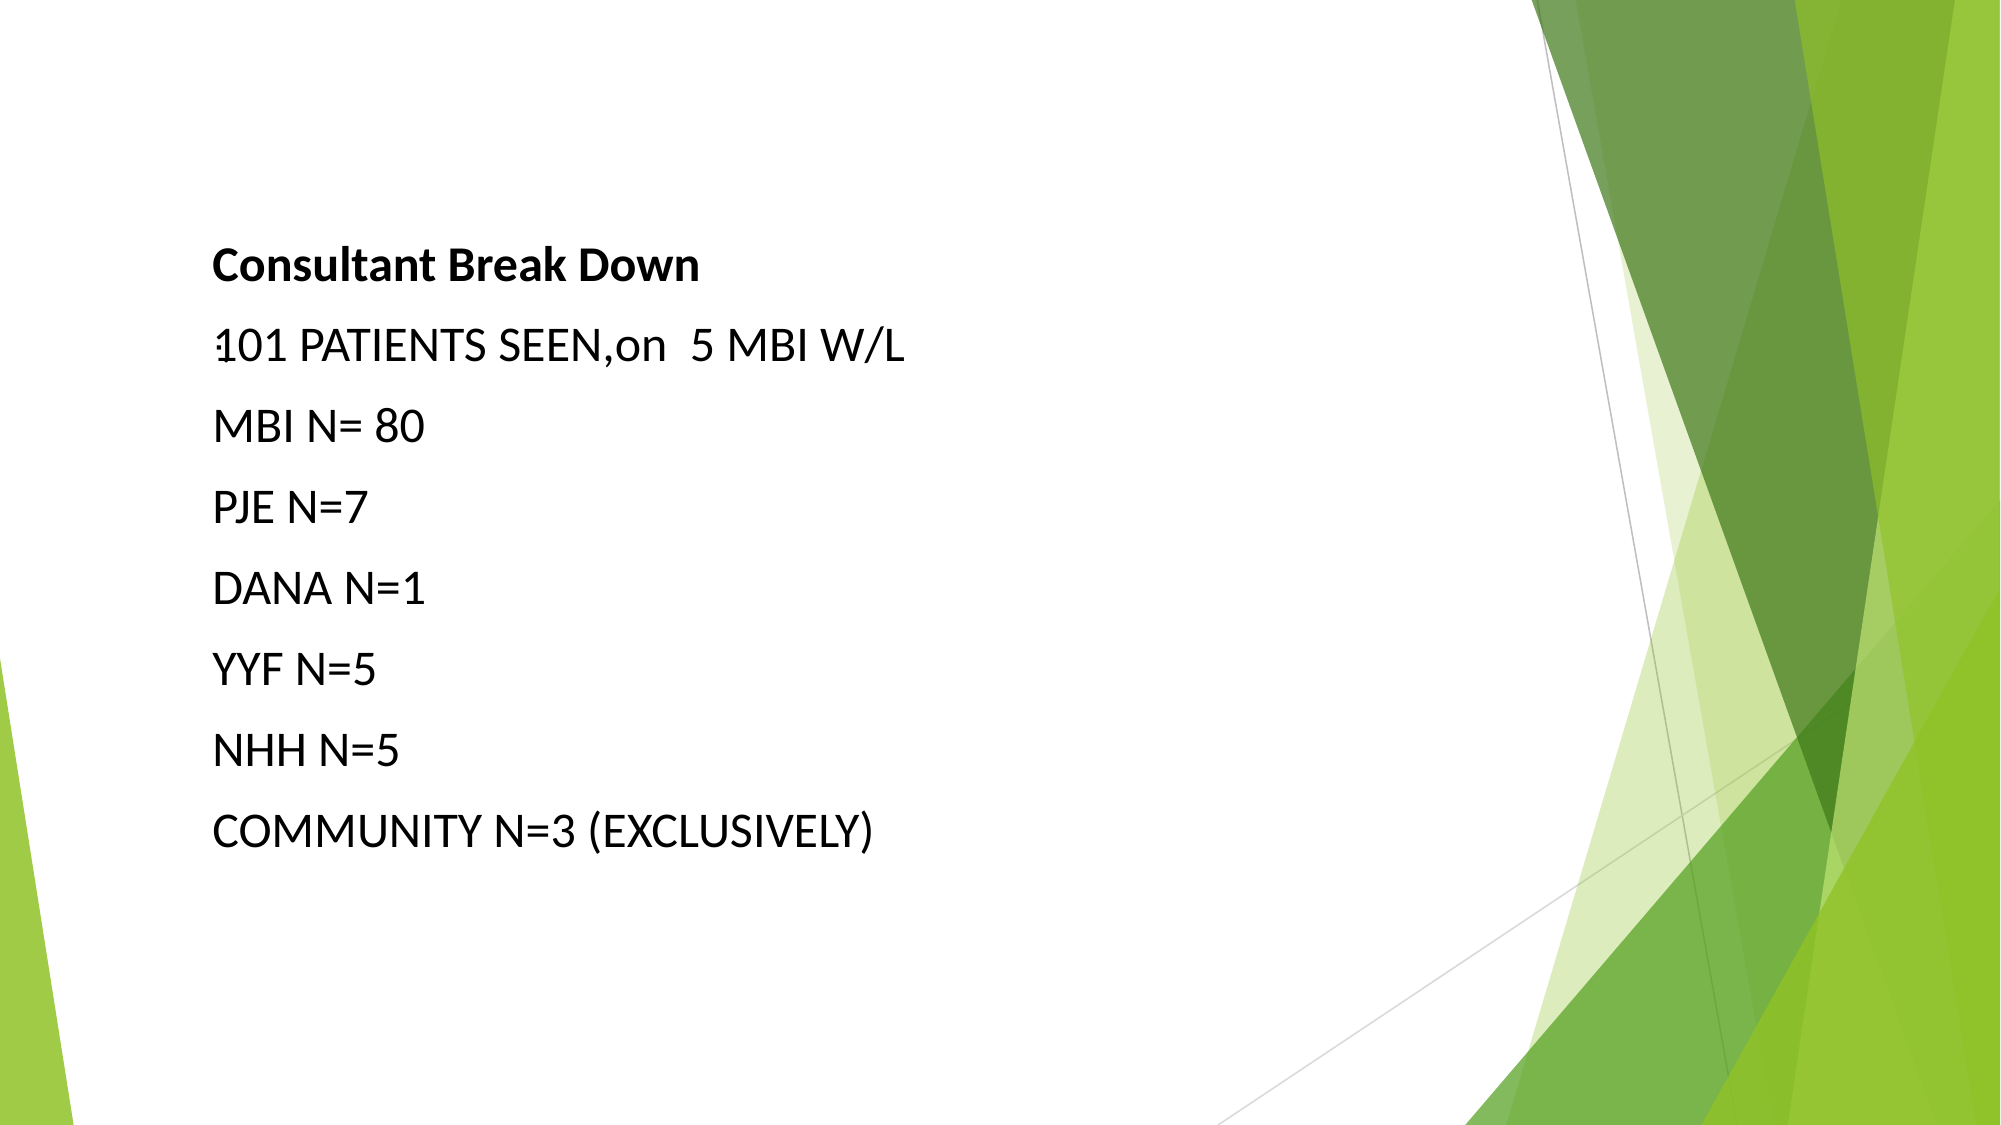

Consultant Break Down
101 PATIENTS SEEN,on 5 MBI W/L
MBI N= 80
PJE N=7
DANA N=1
YYF N=5
NHH N=5
COMMUNITY N=3 (EXCLUSIVELY)
.